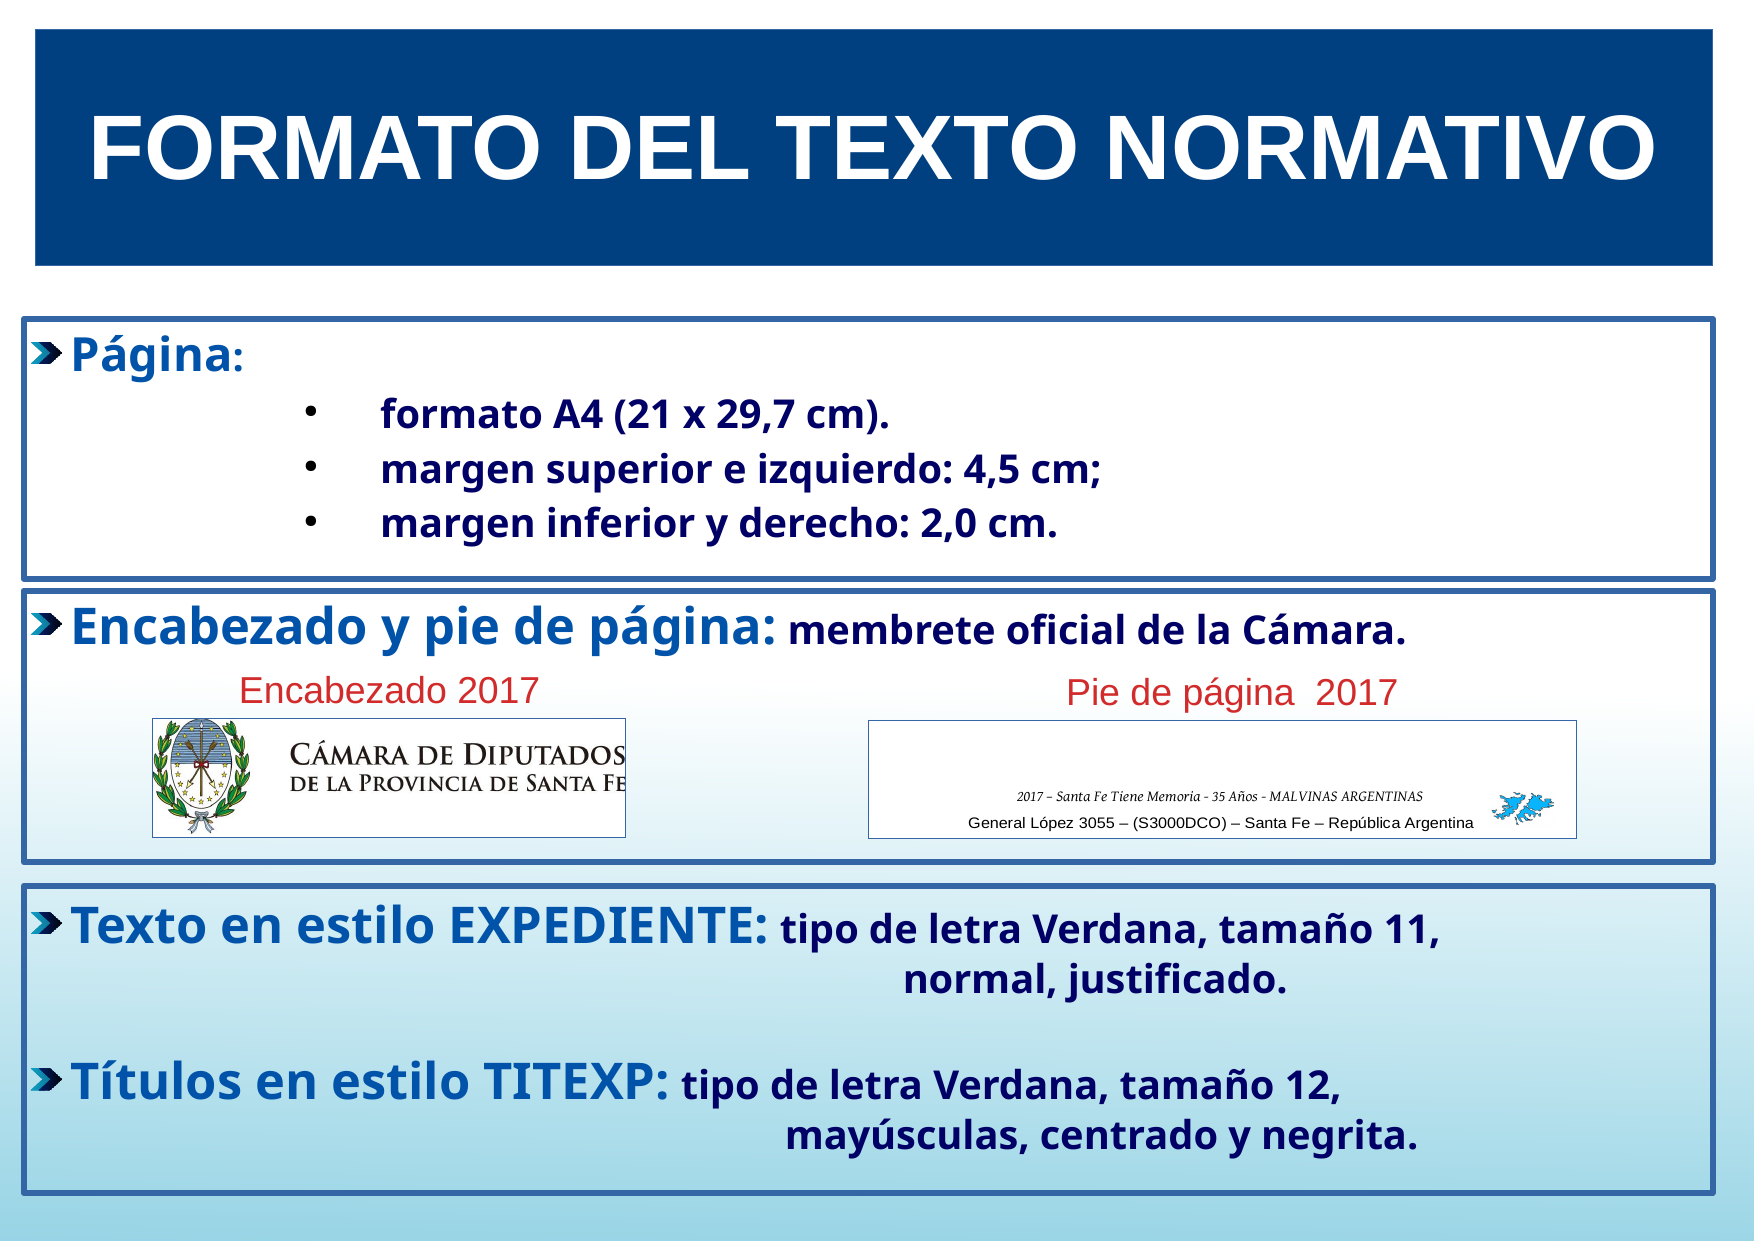

FORMATO DEL TEXTO NORMATIVO
 Página:
formato A4 (21 x 29,7 cm).
margen superior e izquierdo: 4,5 cm;
margen inferior y derecho: 2,0 cm.
 Encabezado y pie de página: membrete oficial de la Cámara.
 Texto en estilo EXPEDIENTE: tipo de letra Verdana, tamaño 11,
normal, justificado.
 Títulos en estilo TITEXP: tipo de letra Verdana, tamaño 12,
mayúsculas, centrado y negrita.
Encabezado 2017
Pie de página 2017